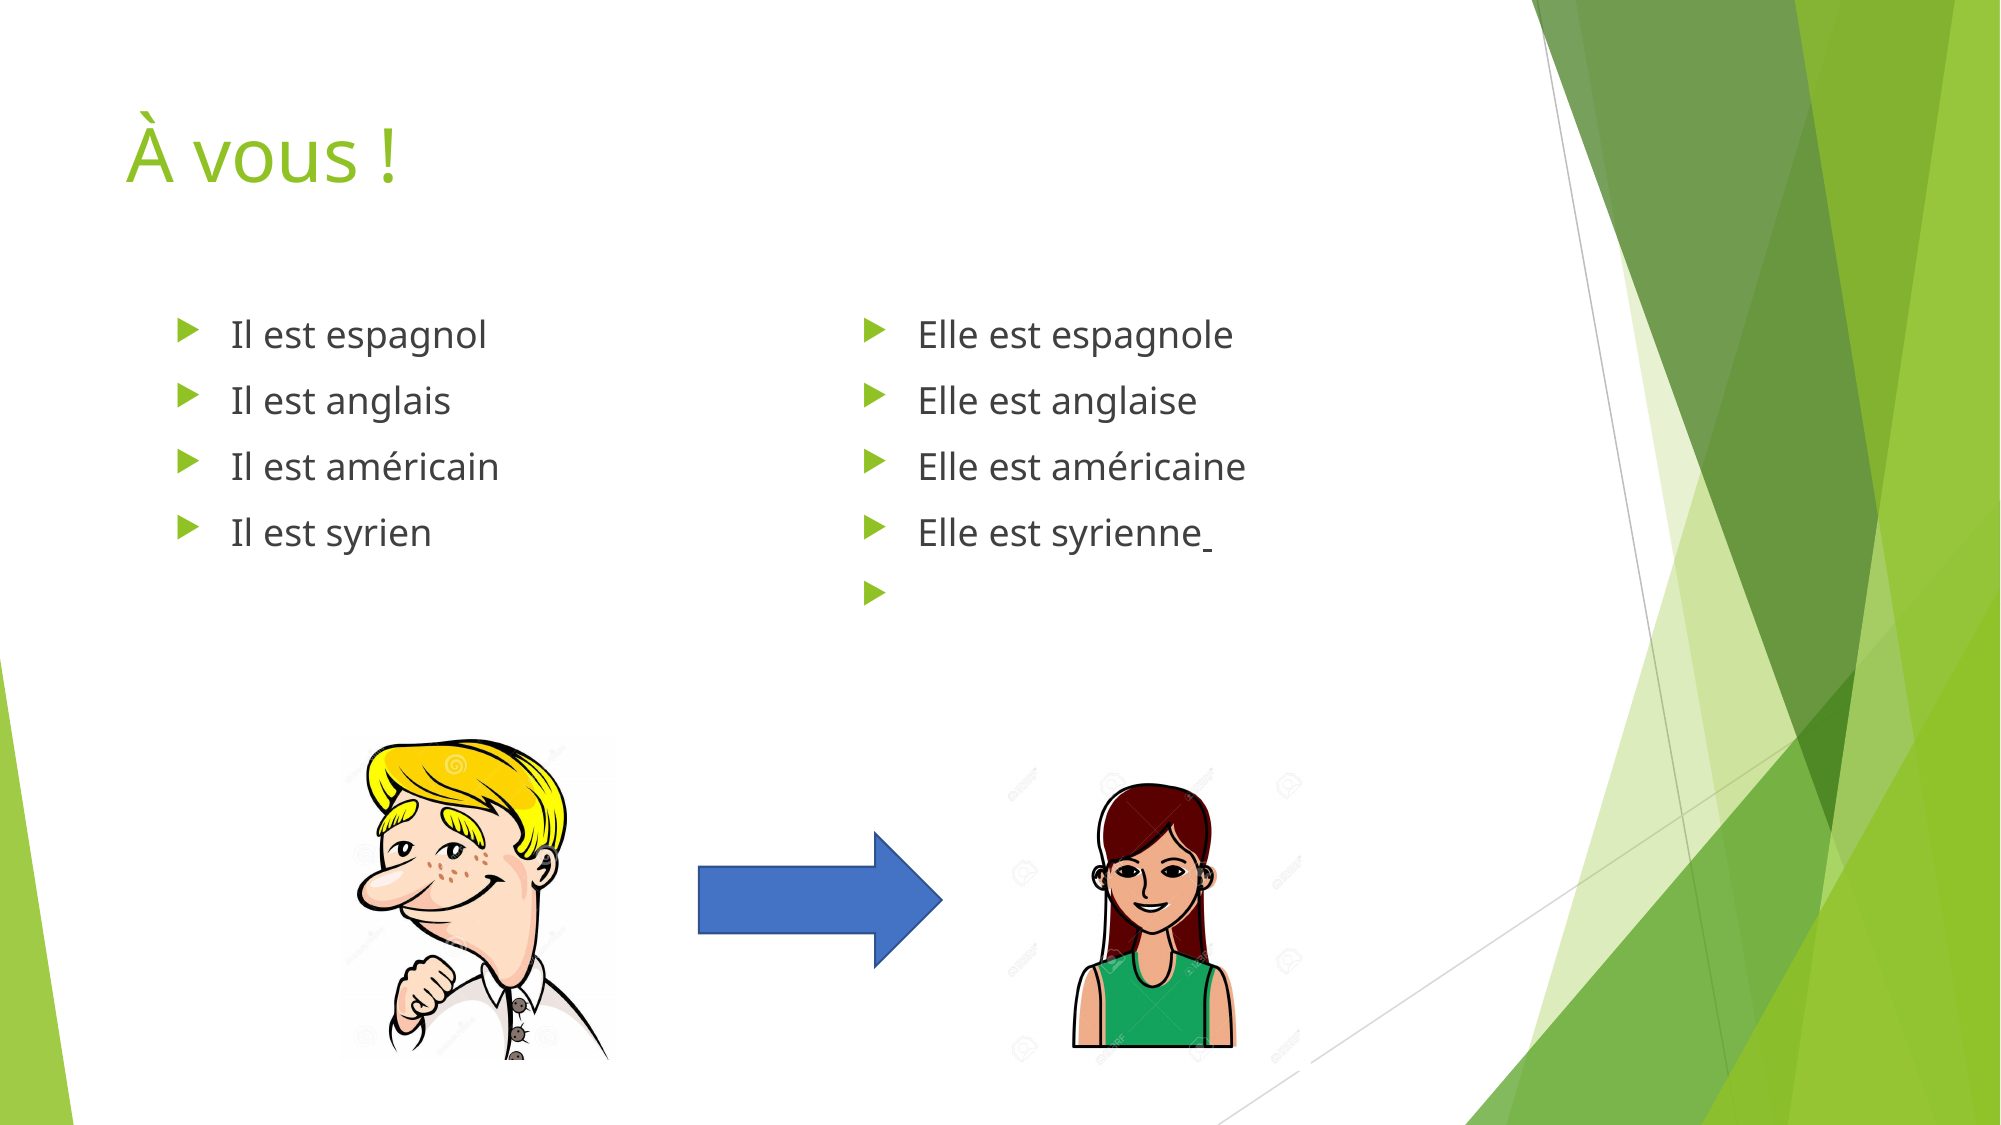

# À vous !
Il est espagnol
Il est anglais
Il est américain
Il est syrien
Elle est espagnole
Elle est anglaise
Elle est américaine
Elle est syrienne